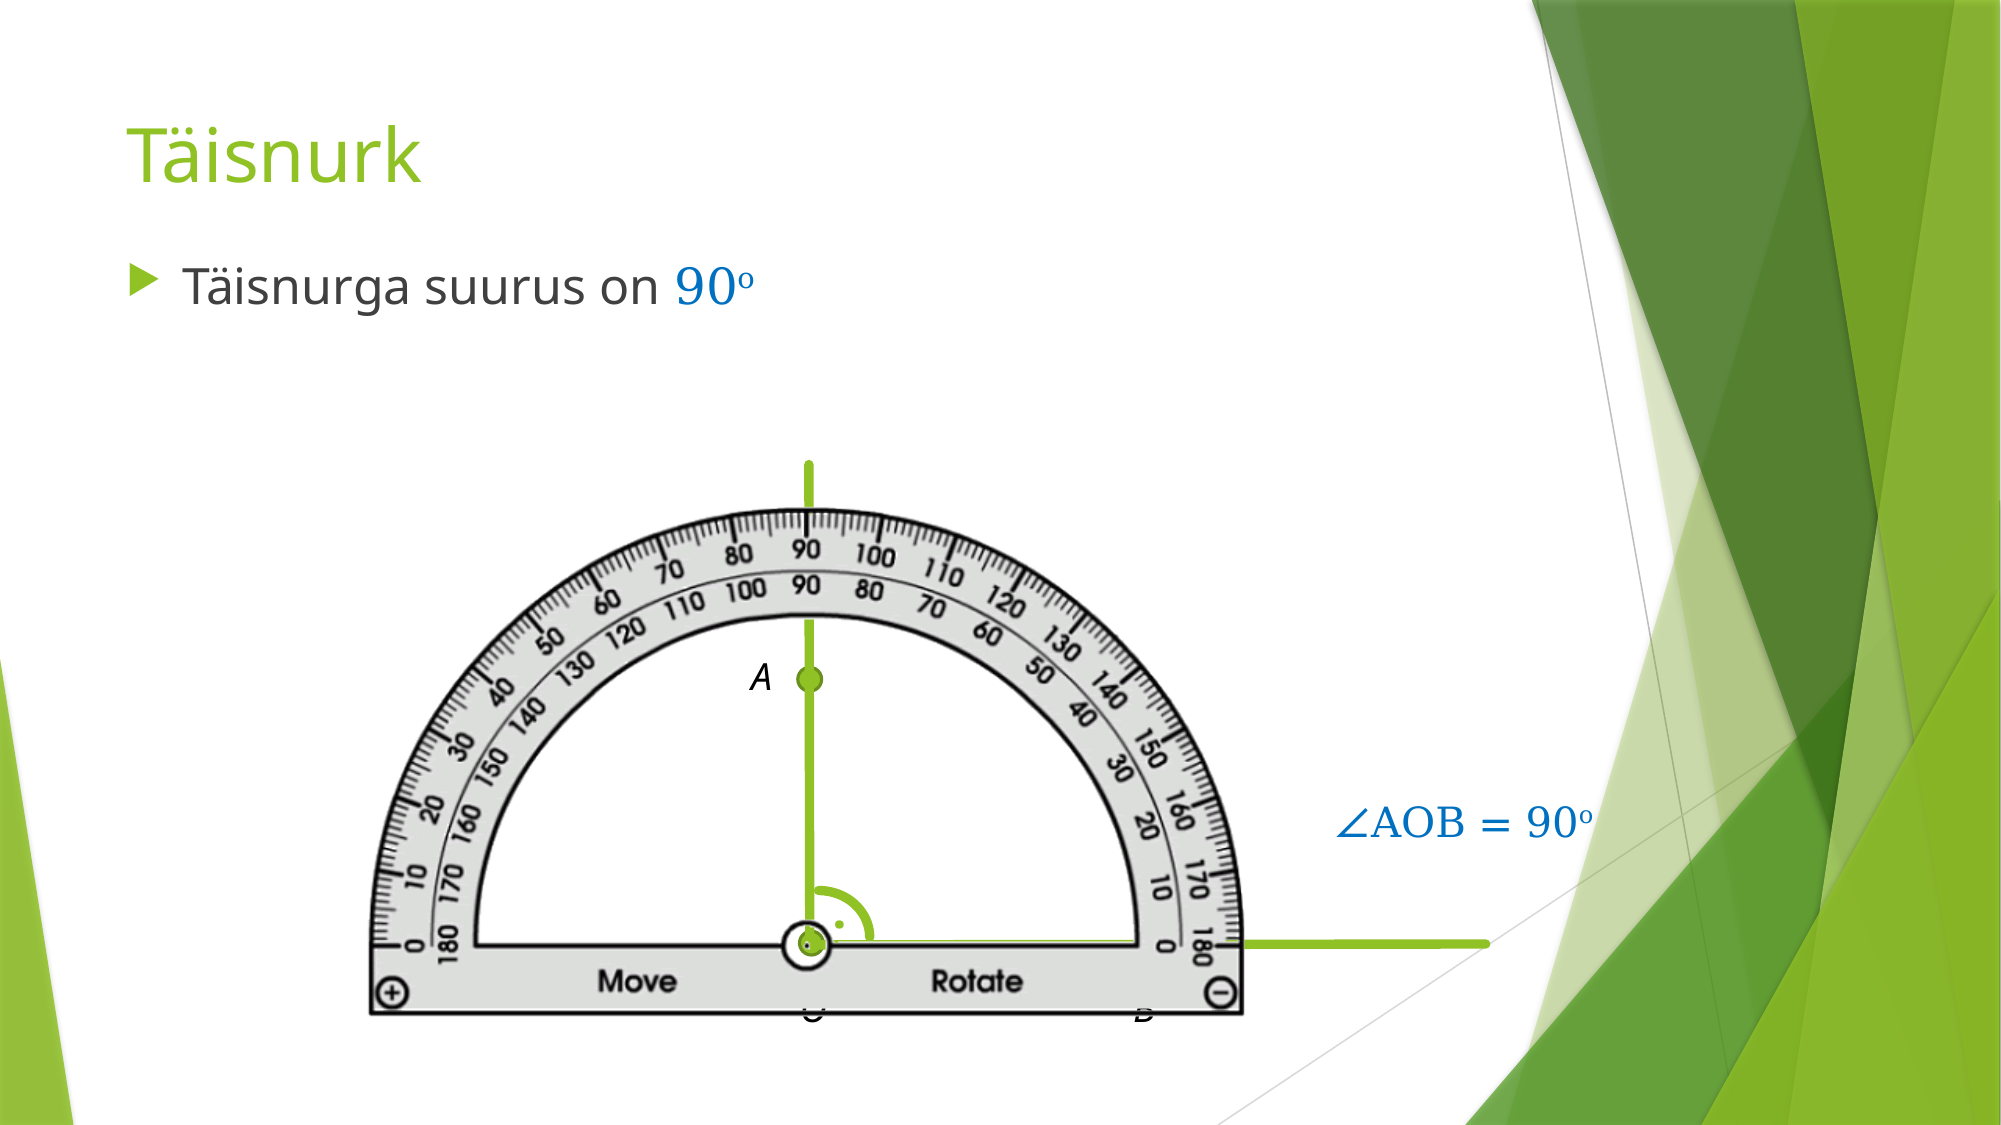

# Täisnurk
Täisnurga suurus on 90o
A
∠AOB = 90o
.
O
B